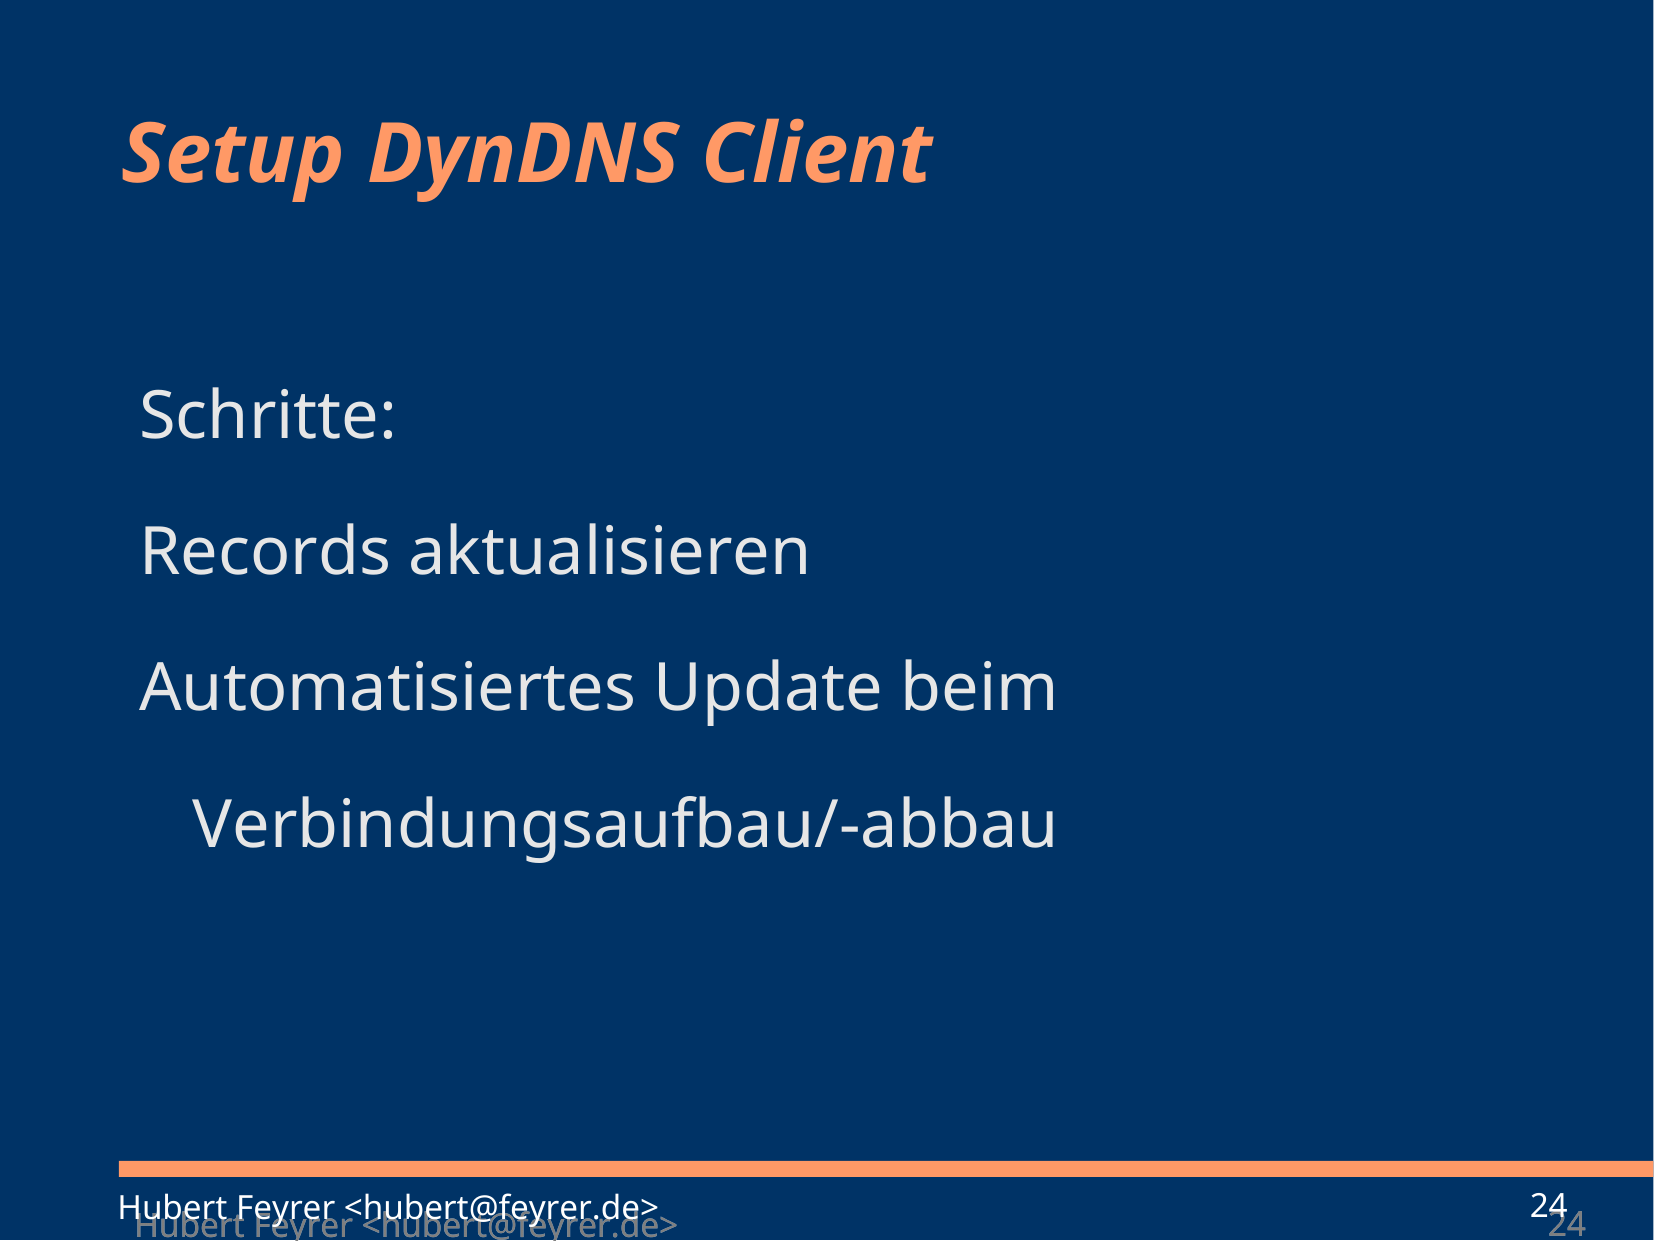

# Setup DynDNS Client
Schritte:
Records aktualisieren
Automatisiertes Update beim
Verbindungsaufbau/-abbau